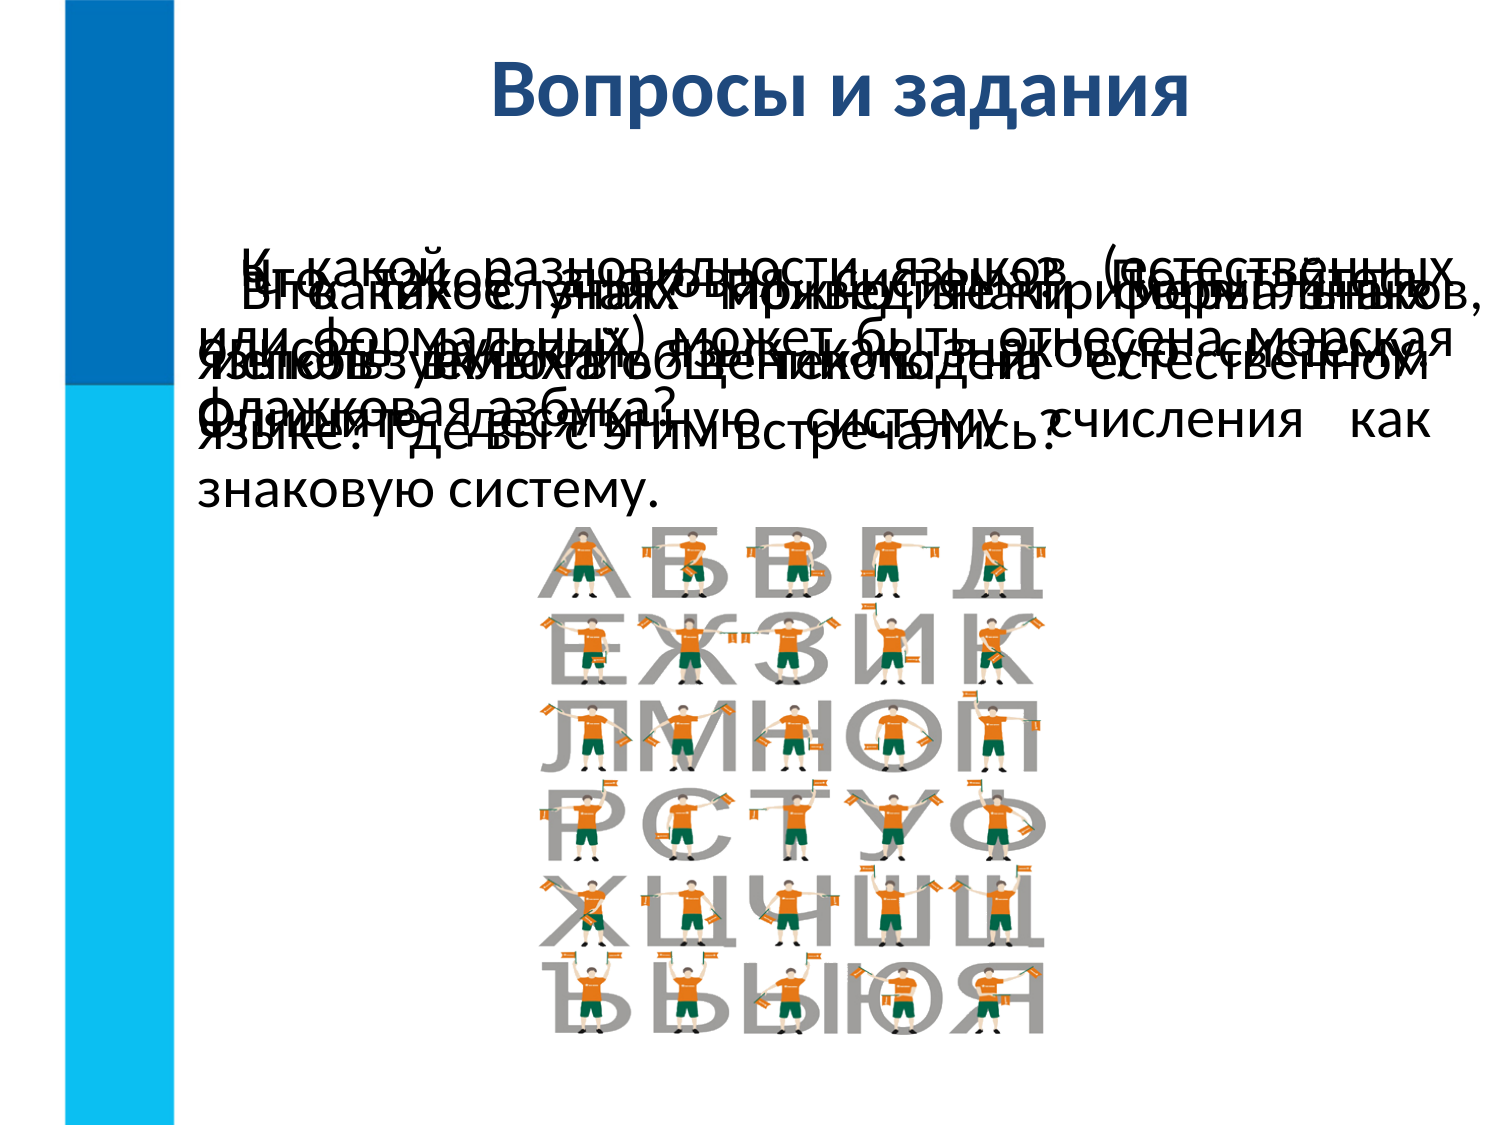

Вопросы и задания
К какой разновидности языков (естественных или формальных) может быть отнесена морская флажковая азбука?
Что такое знаковая система? Попытайтесь описать русский язык как знаковую систему. Опишите десятичную систему счисления как знаковую систему.
В каких случаях можно знаки формальных языков включать в тексты на естественном языке? Где вы с этим встречались?
Что такое знак? Приведите примеры знаков, используемых в общении людей.